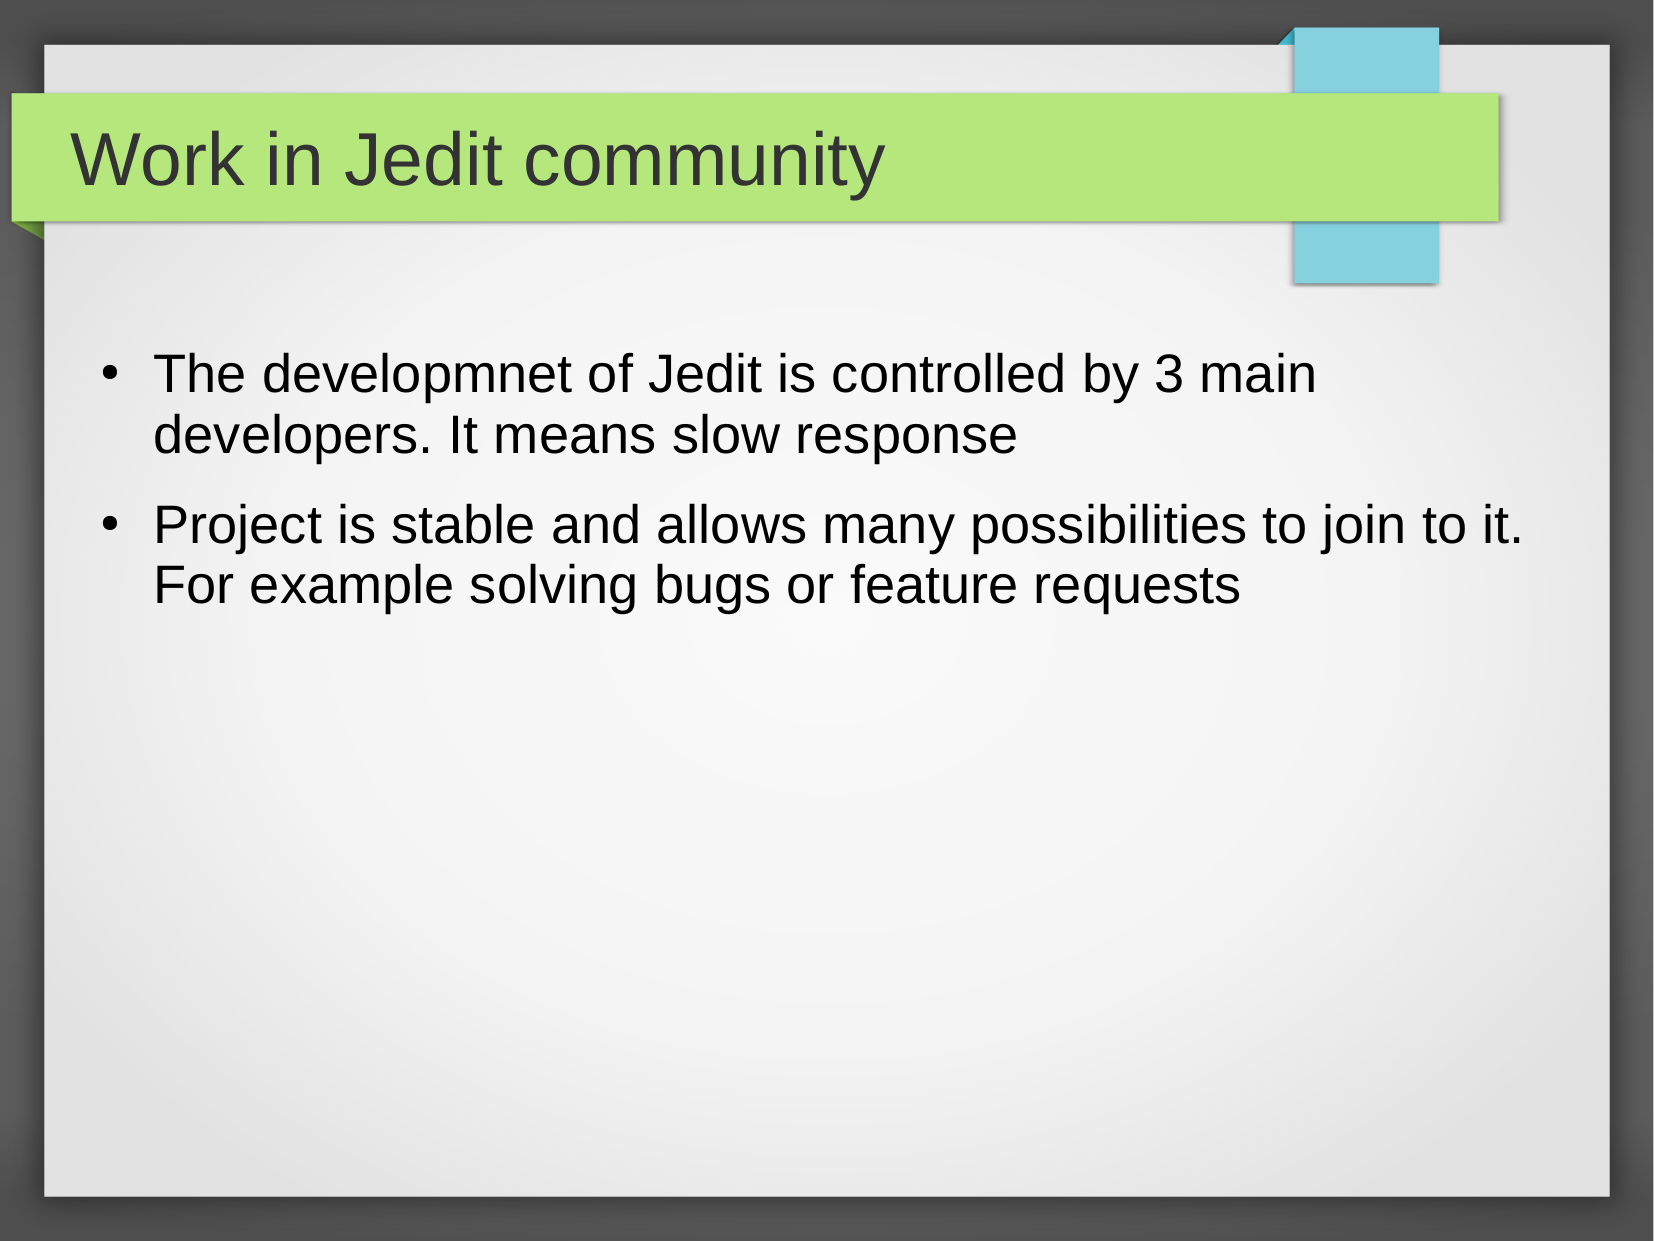

# Work in Jedit community
The developmnet of Jedit is controlled by 3 main developers. It means slow response
Project is stable and allows many possibilities to join to it. For example solving bugs or feature requests